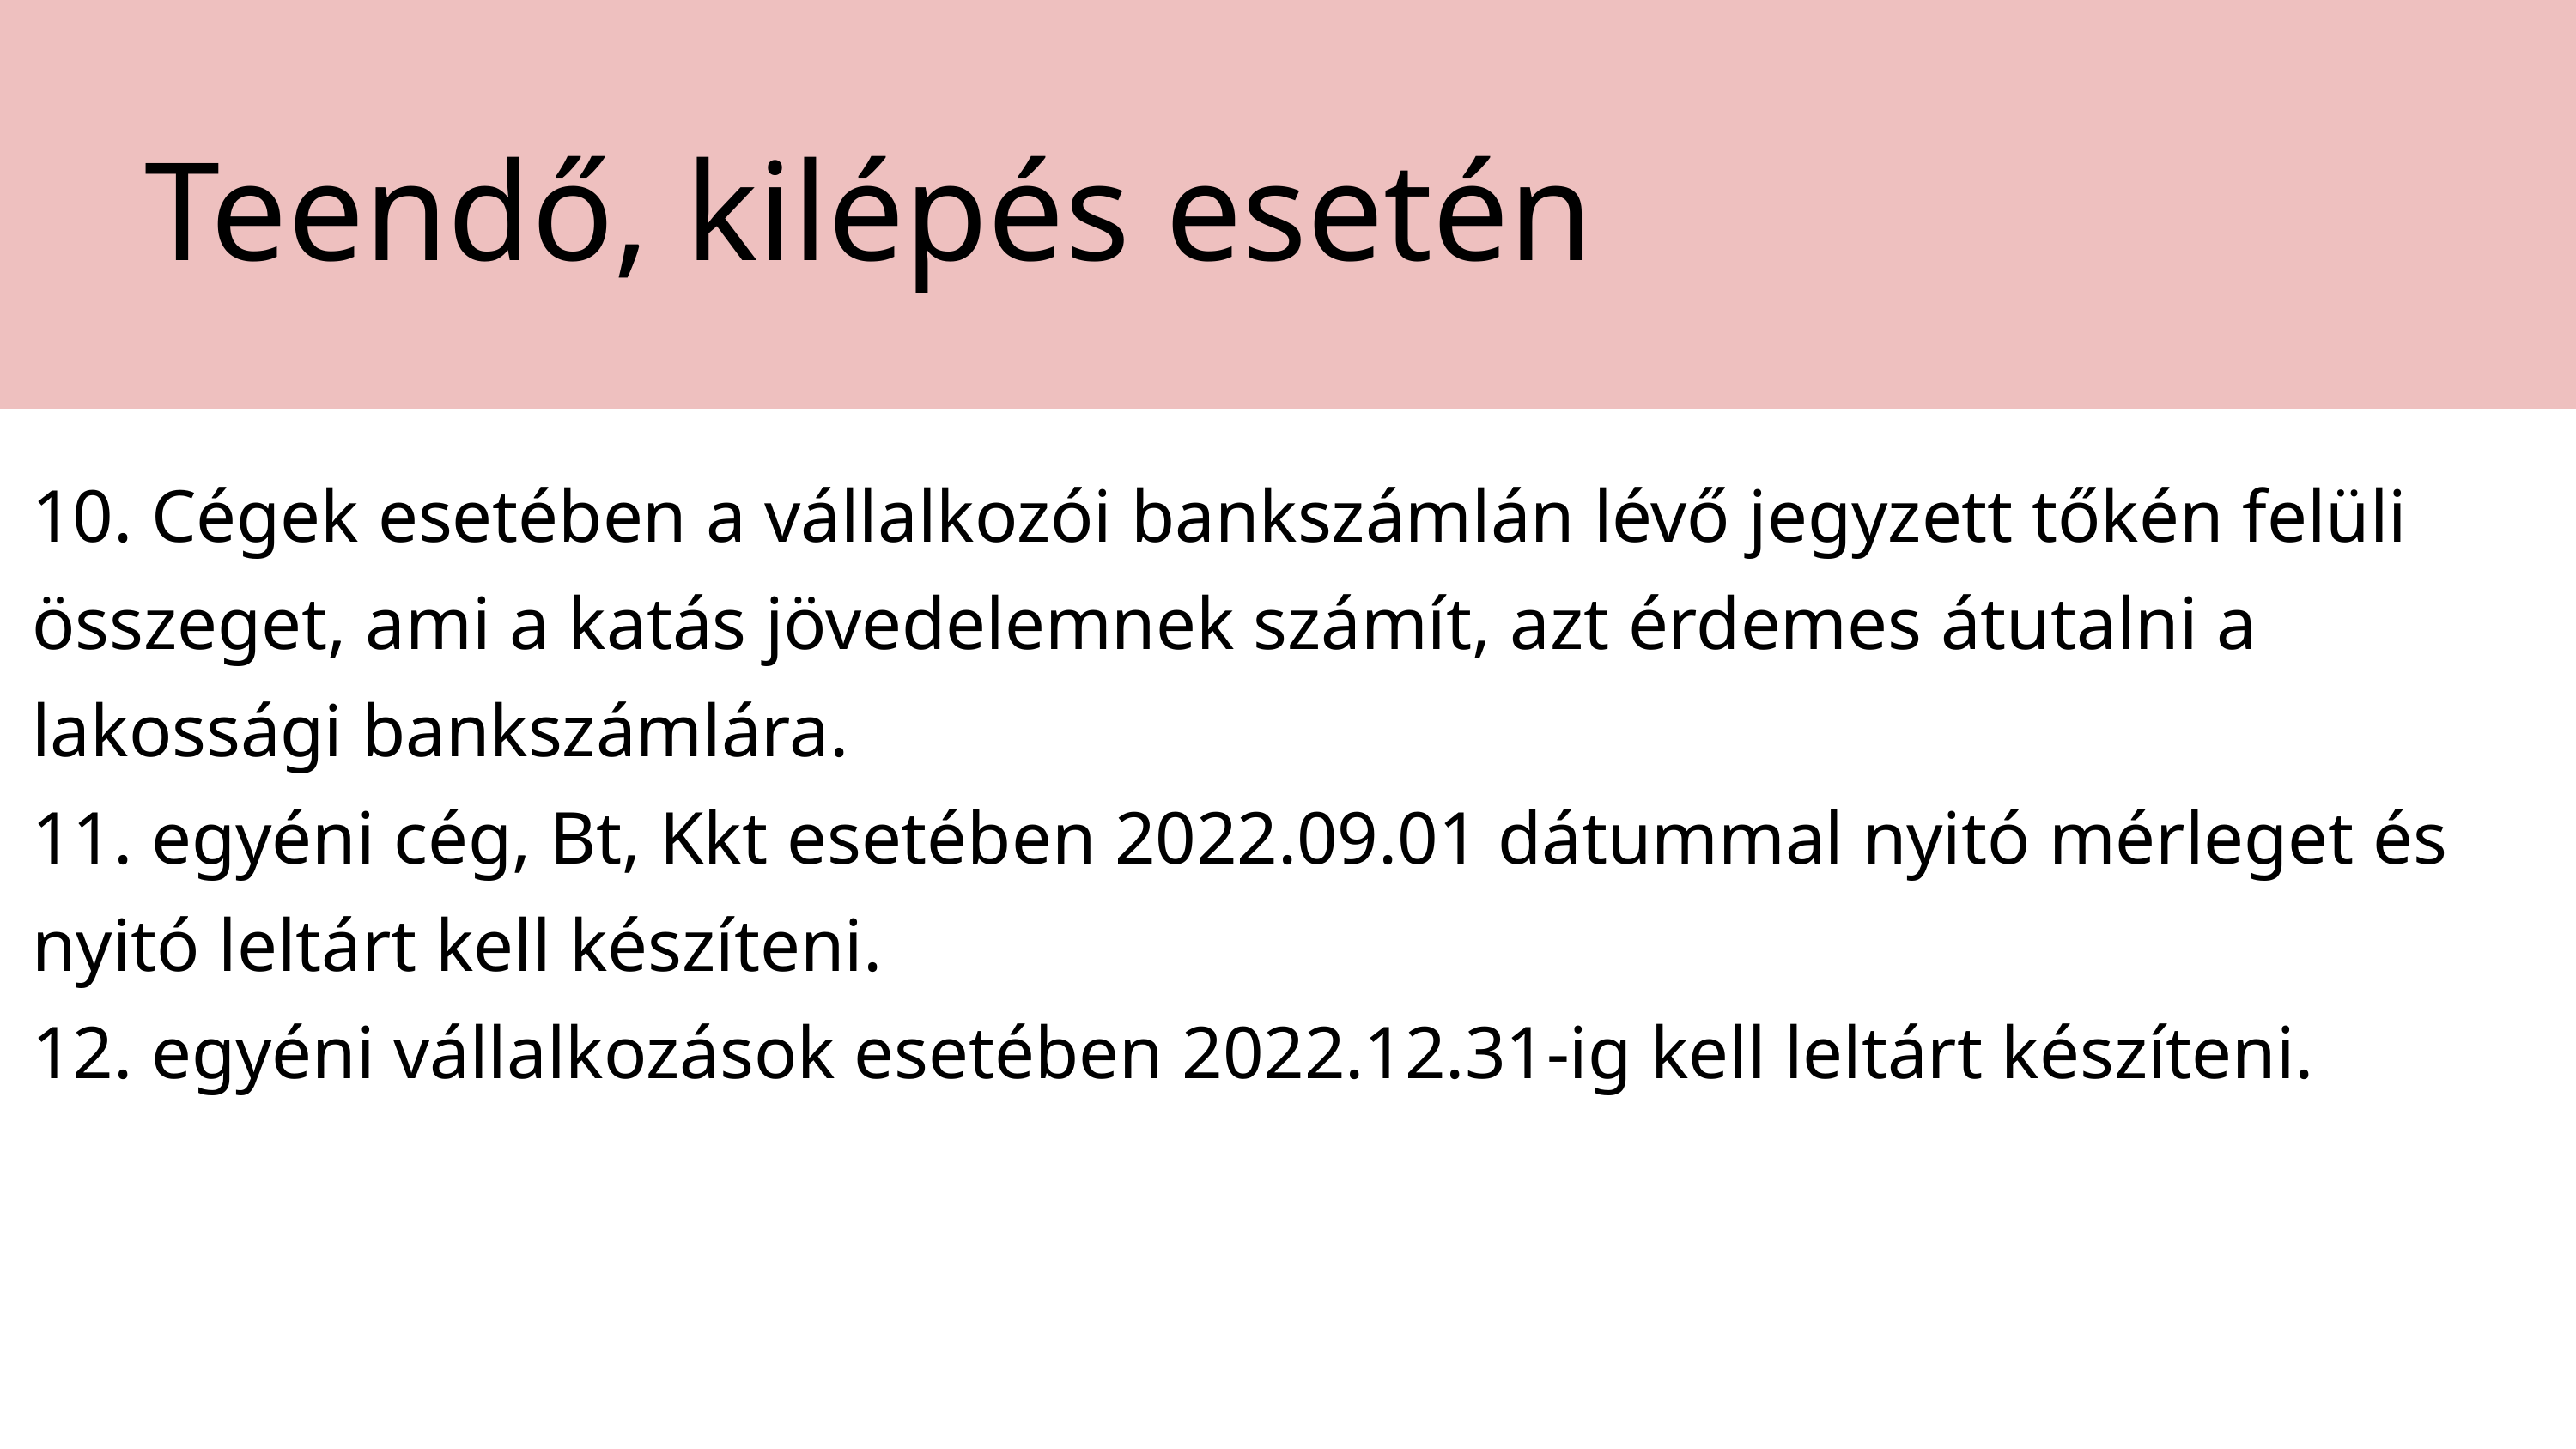

Teendő, kilépés esetén
10. Cégek esetében a vállalkozói bankszámlán lévő jegyzett tőkén felüli összeget, ami a katás jövedelemnek számít, azt érdemes átutalni a lakossági bankszámlára.
11. egyéni cég, Bt, Kkt esetében 2022.09.01 dátummal nyitó mérleget és nyitó leltárt kell készíteni.
12. egyéni vállalkozások esetében 2022.12.31-ig kell leltárt készíteni.